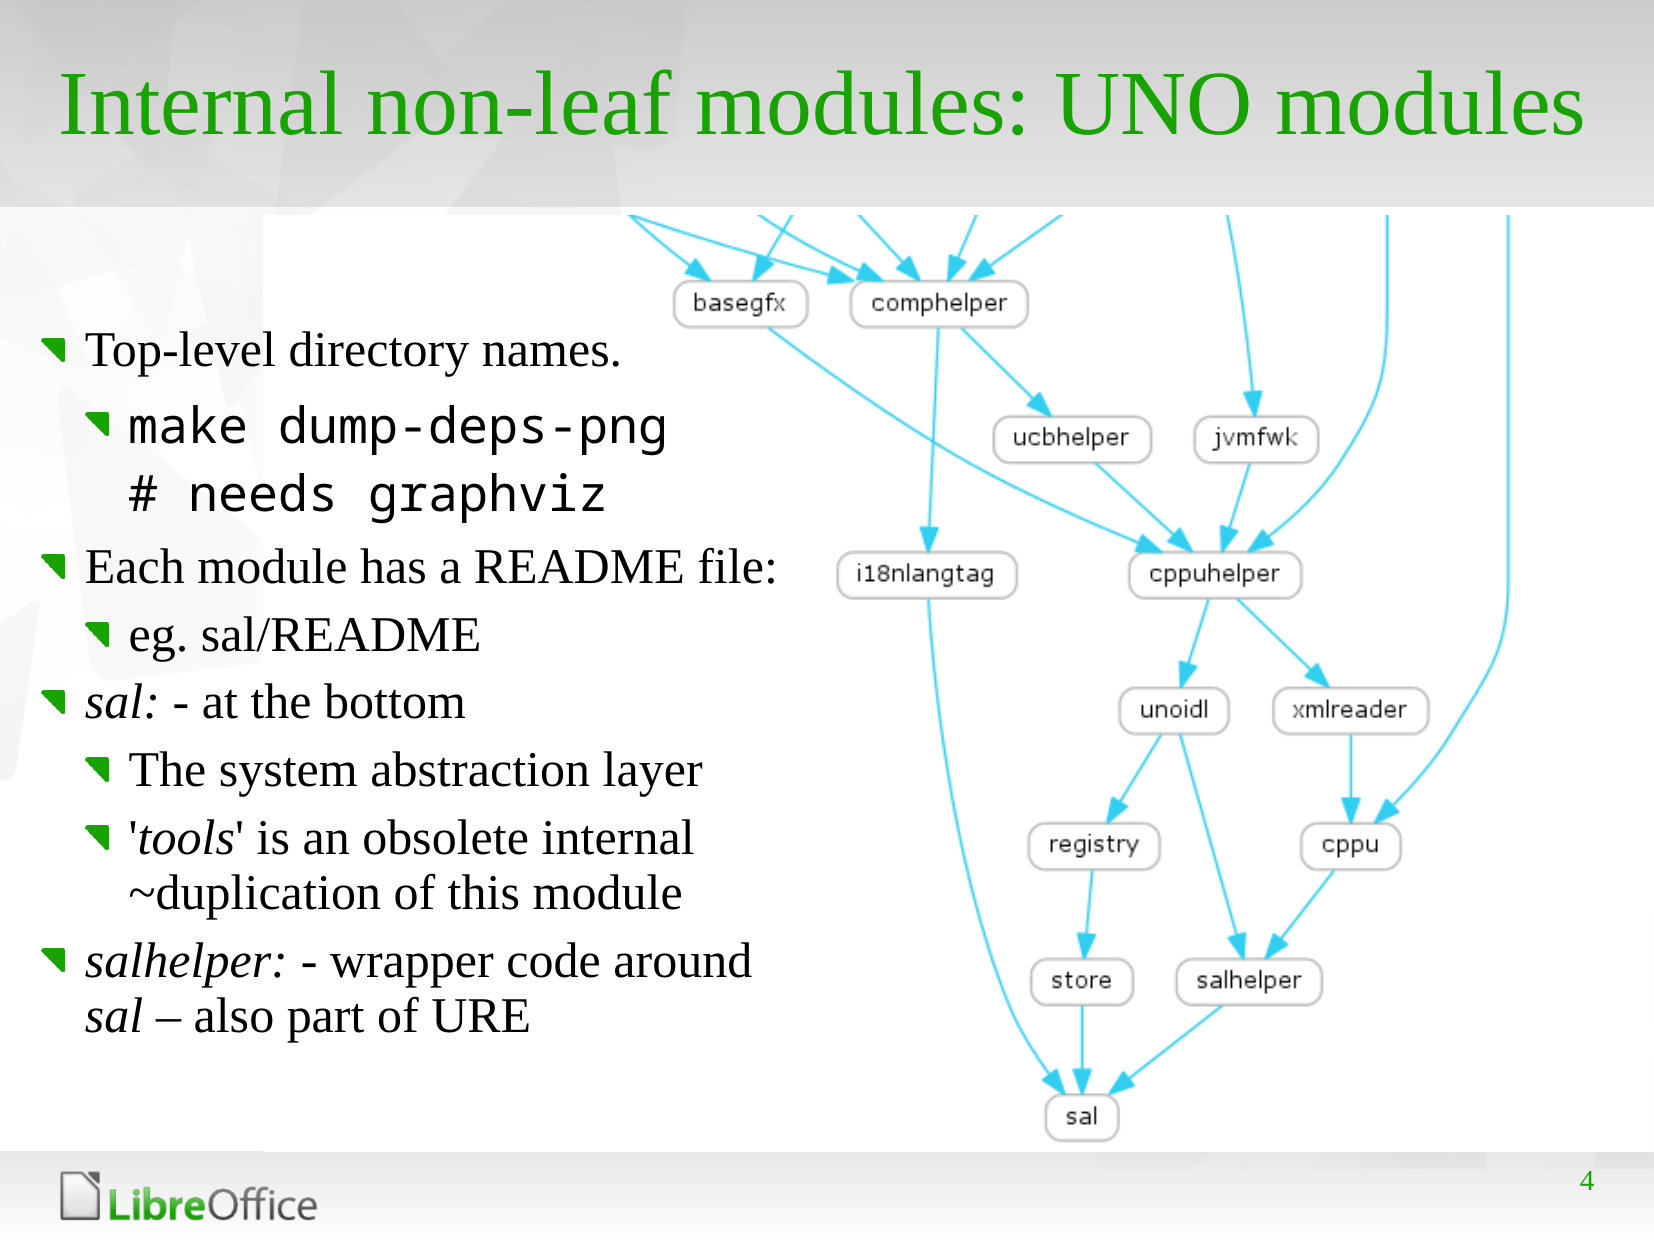

# Internal non-leaf modules: UNO modules
Top-level directory names.
make dump-deps-png
# needs graphviz
Each module has a README file:
eg. sal/README
sal: - at the bottom
The system abstraction layer
'tools' is an obsolete internal ~duplication of this module
salhelper: - wrapper code around sal – also part of URE
4